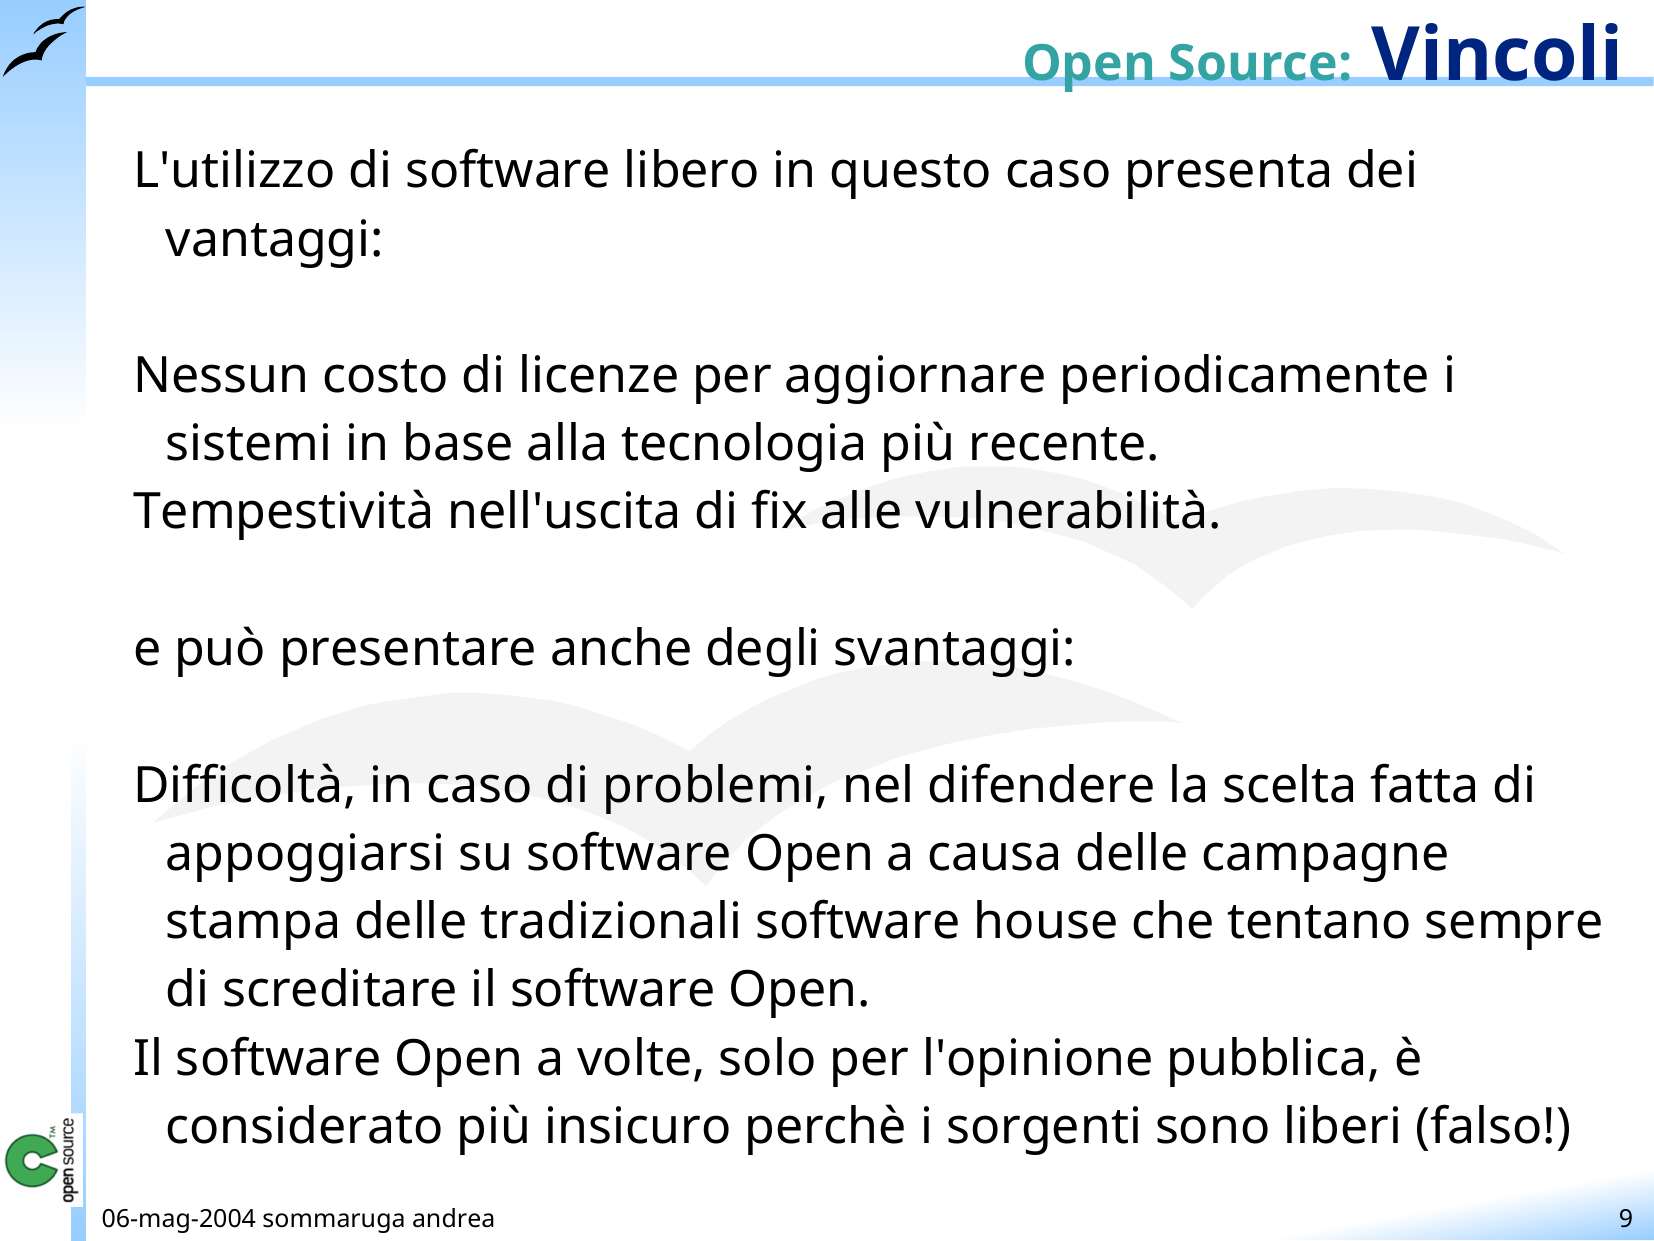

# Open Source: Vincoli
L'utilizzo di software libero in questo caso presenta dei vantaggi:
Nessun costo di licenze per aggiornare periodicamente i sistemi in base alla tecnologia più recente.
Tempestività nell'uscita di fix alle vulnerabilità.
e può presentare anche degli svantaggi:
Difficoltà, in caso di problemi, nel difendere la scelta fatta di appoggiarsi su software Open a causa delle campagne stampa delle tradizionali software house che tentano sempre di screditare il software Open.
Il software Open a volte, solo per l'opinione pubblica, è considerato più insicuro perchè i sorgenti sono liberi (falso!)